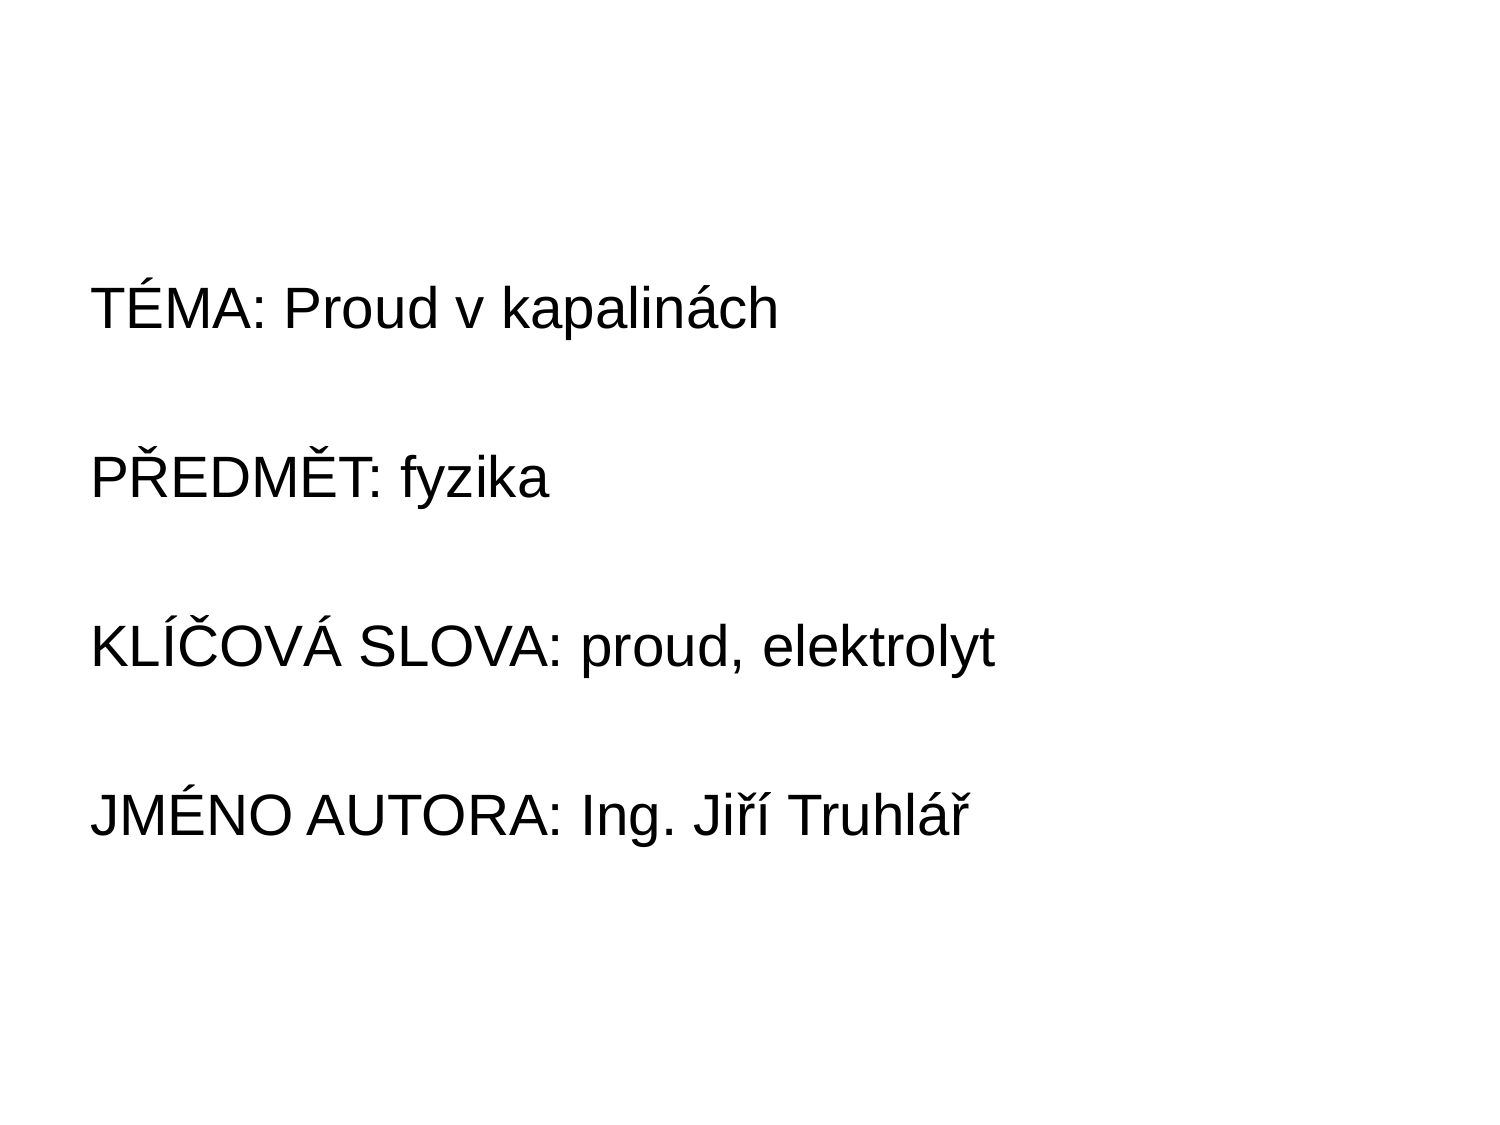

# TÉMA: Proud v kapalinách
PŘEDMĚT: fyzika
KLÍČOVÁ SLOVA: proud, elektrolyt
JMÉNO AUTORA: Ing. Jiří Truhlář